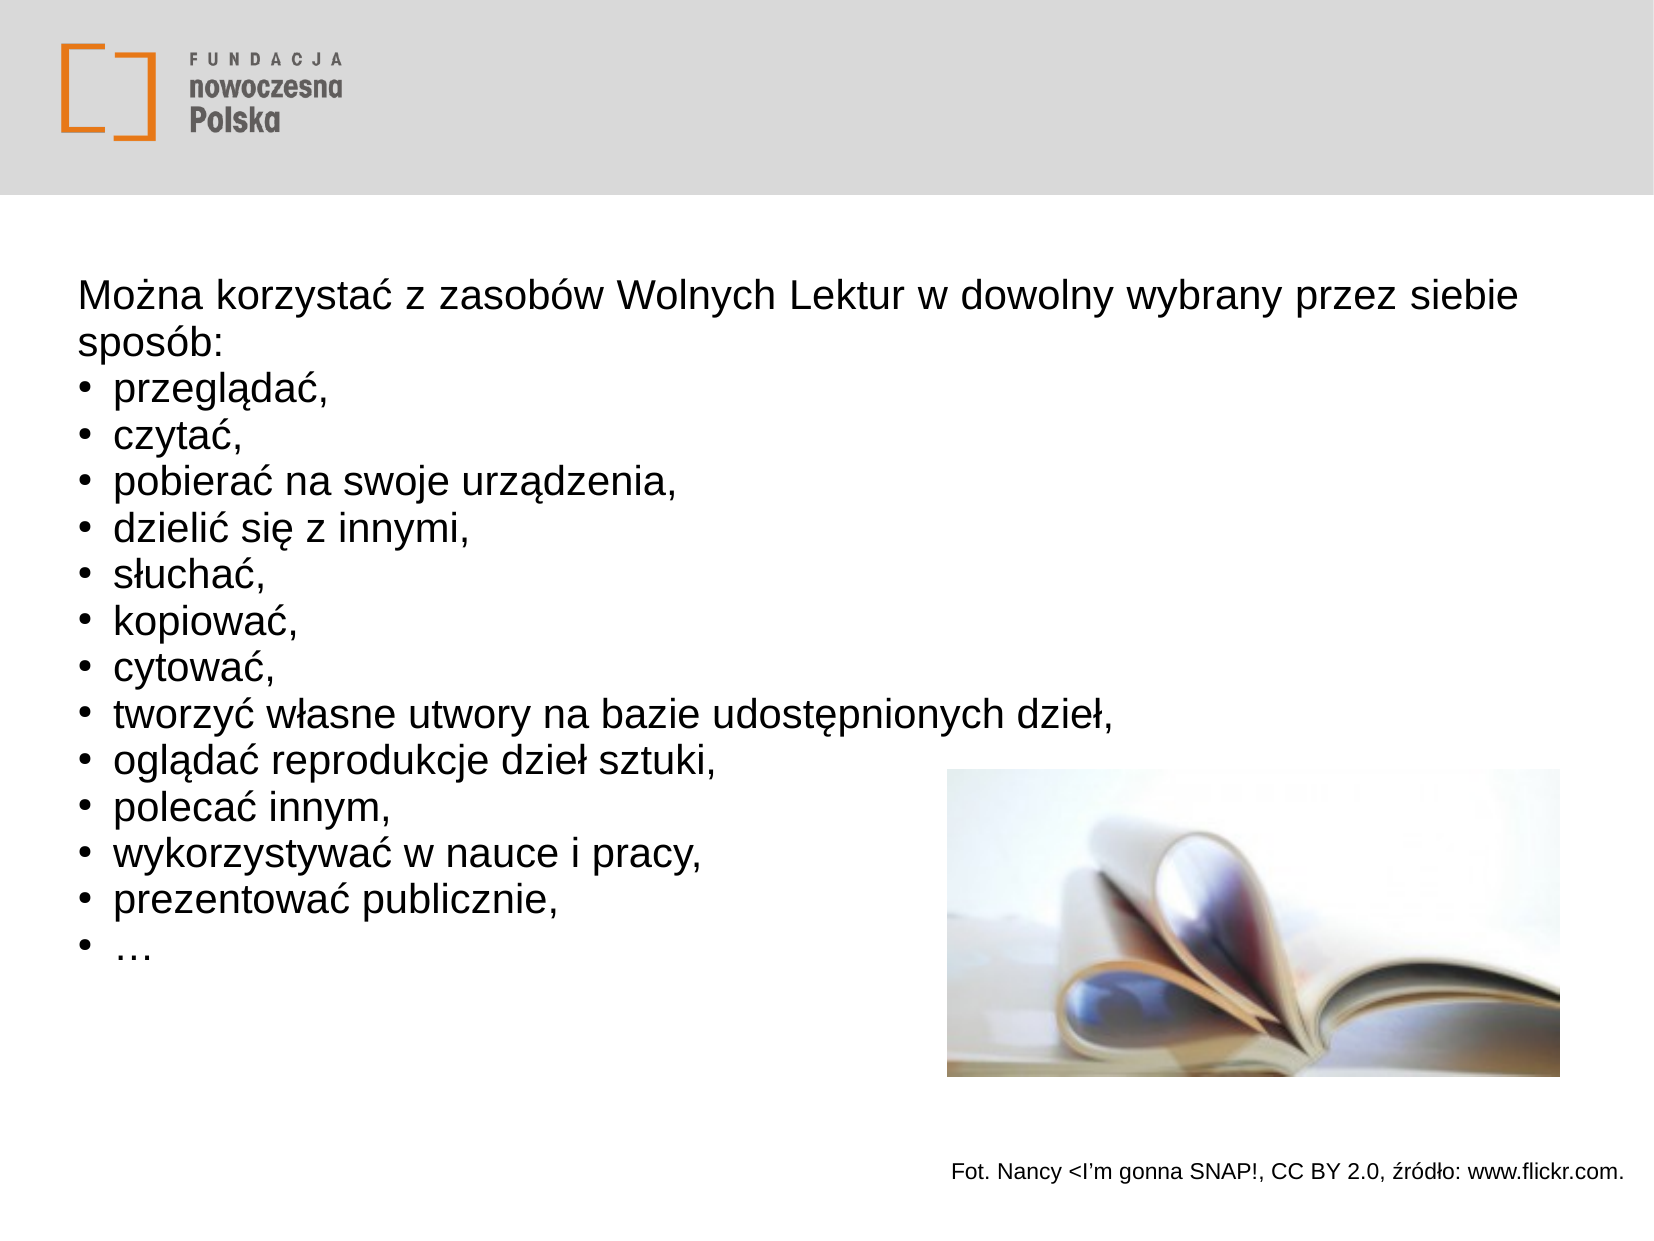

Można korzystać z zasobów Wolnych Lektur w dowolny wybrany przez siebie sposób:
przeglądać,
czytać,
pobierać na swoje urządzenia,
dzielić się z innymi,
słuchać,
kopiować,
cytować,
tworzyć własne utwory na bazie udostępnionych dzieł,
oglądać reprodukcje dzieł sztuki,
polecać innym,
wykorzystywać w nauce i pracy,
prezentować publicznie,
…
Fot. Nancy <I’m gonna SNAP!, CC BY 2.0, źródło: www.flickr.com.